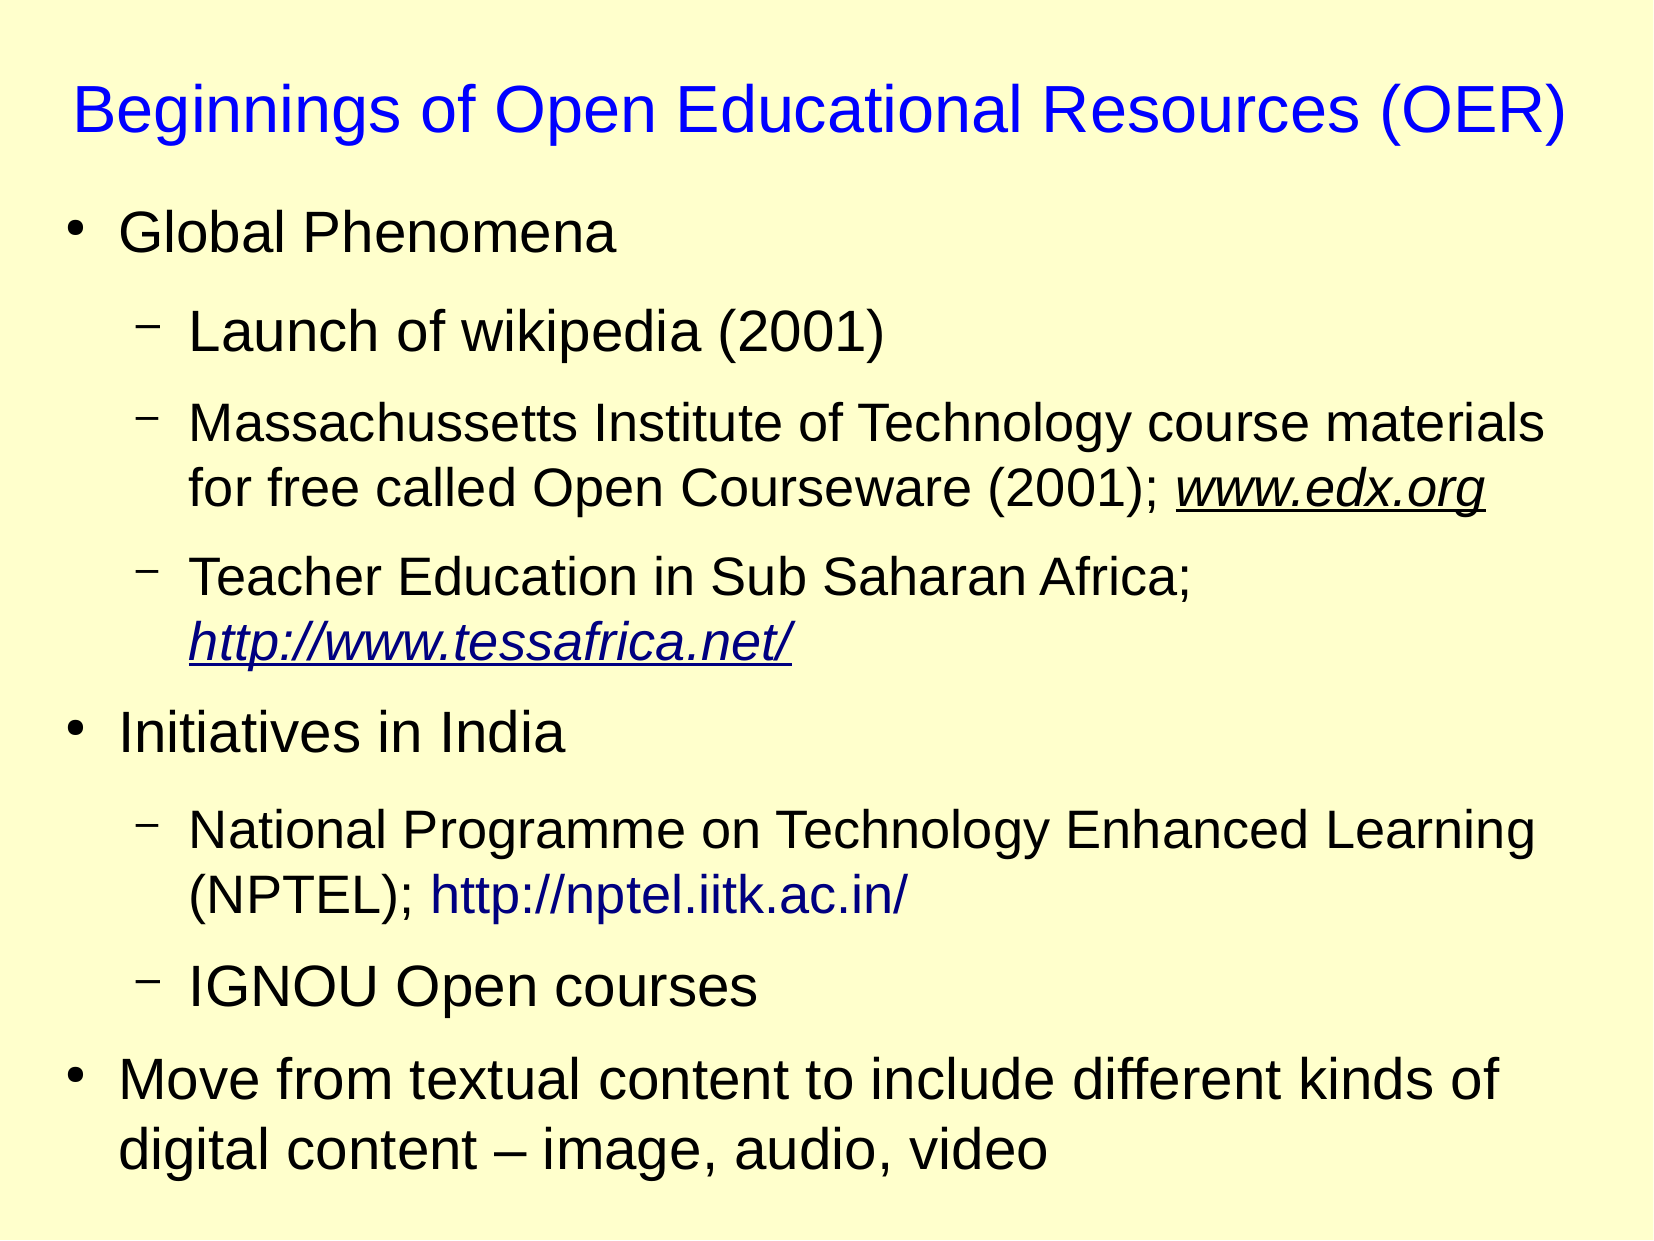

# Beginnings of Open Educational Resources (OER)
Global Phenomena
Launch of wikipedia (2001)
Massachussetts Institute of Technology course materials for free called Open Courseware (2001); www.edx.org
Teacher Education in Sub Saharan Africa;http://www.tessafrica.net/
Initiatives in India
National Programme on Technology Enhanced Learning (NPTEL); http://nptel.iitk.ac.in/
IGNOU Open courses
Move from textual content to include different kinds of digital content – image, audio, video